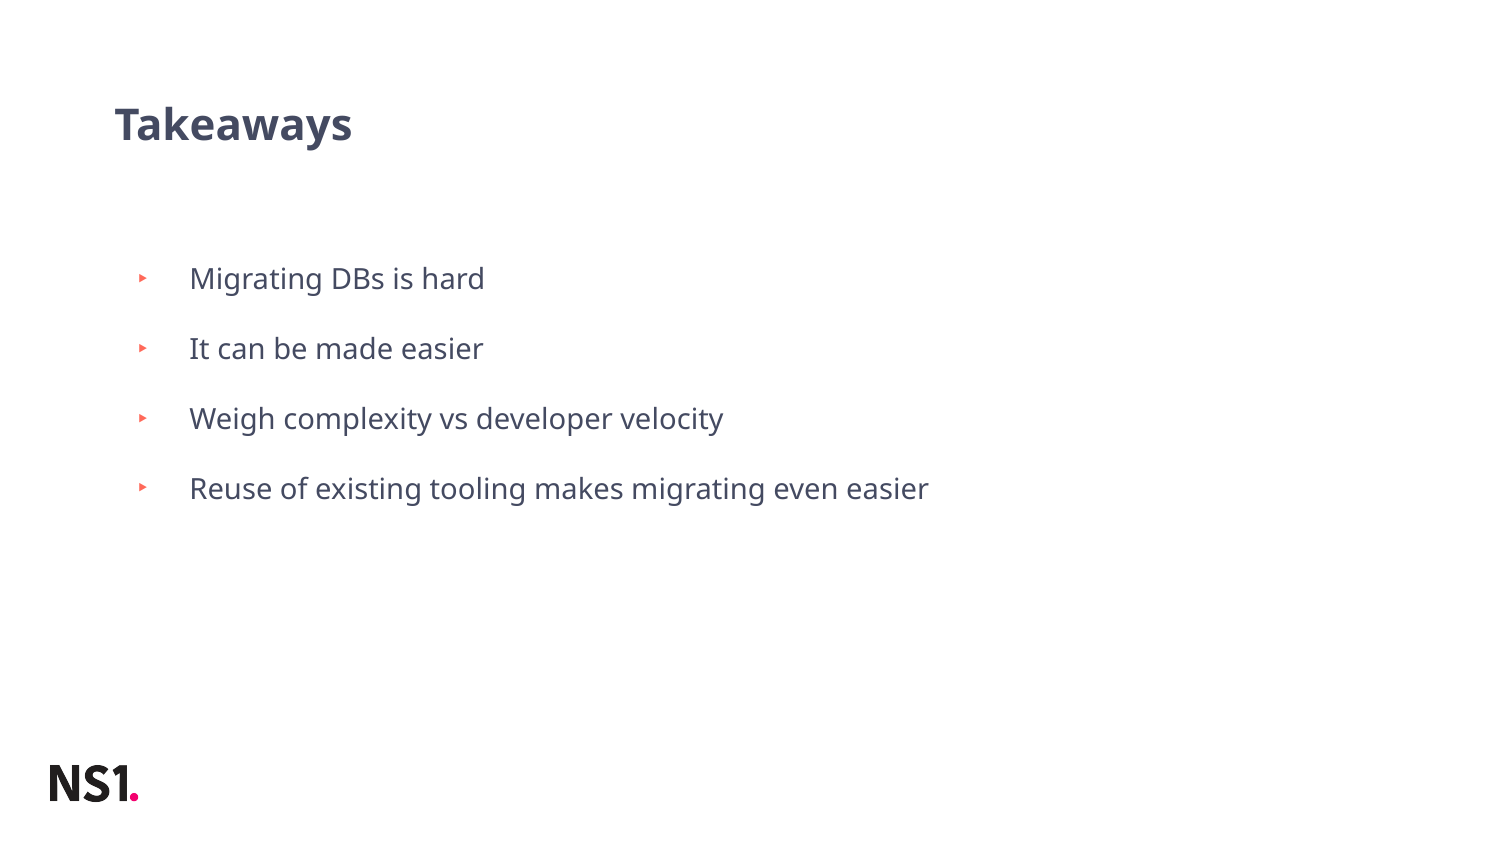

# Takeaways
Migrating DBs is hard
It can be made easier
Weigh complexity vs developer velocity
Reuse of existing tooling makes migrating even easier